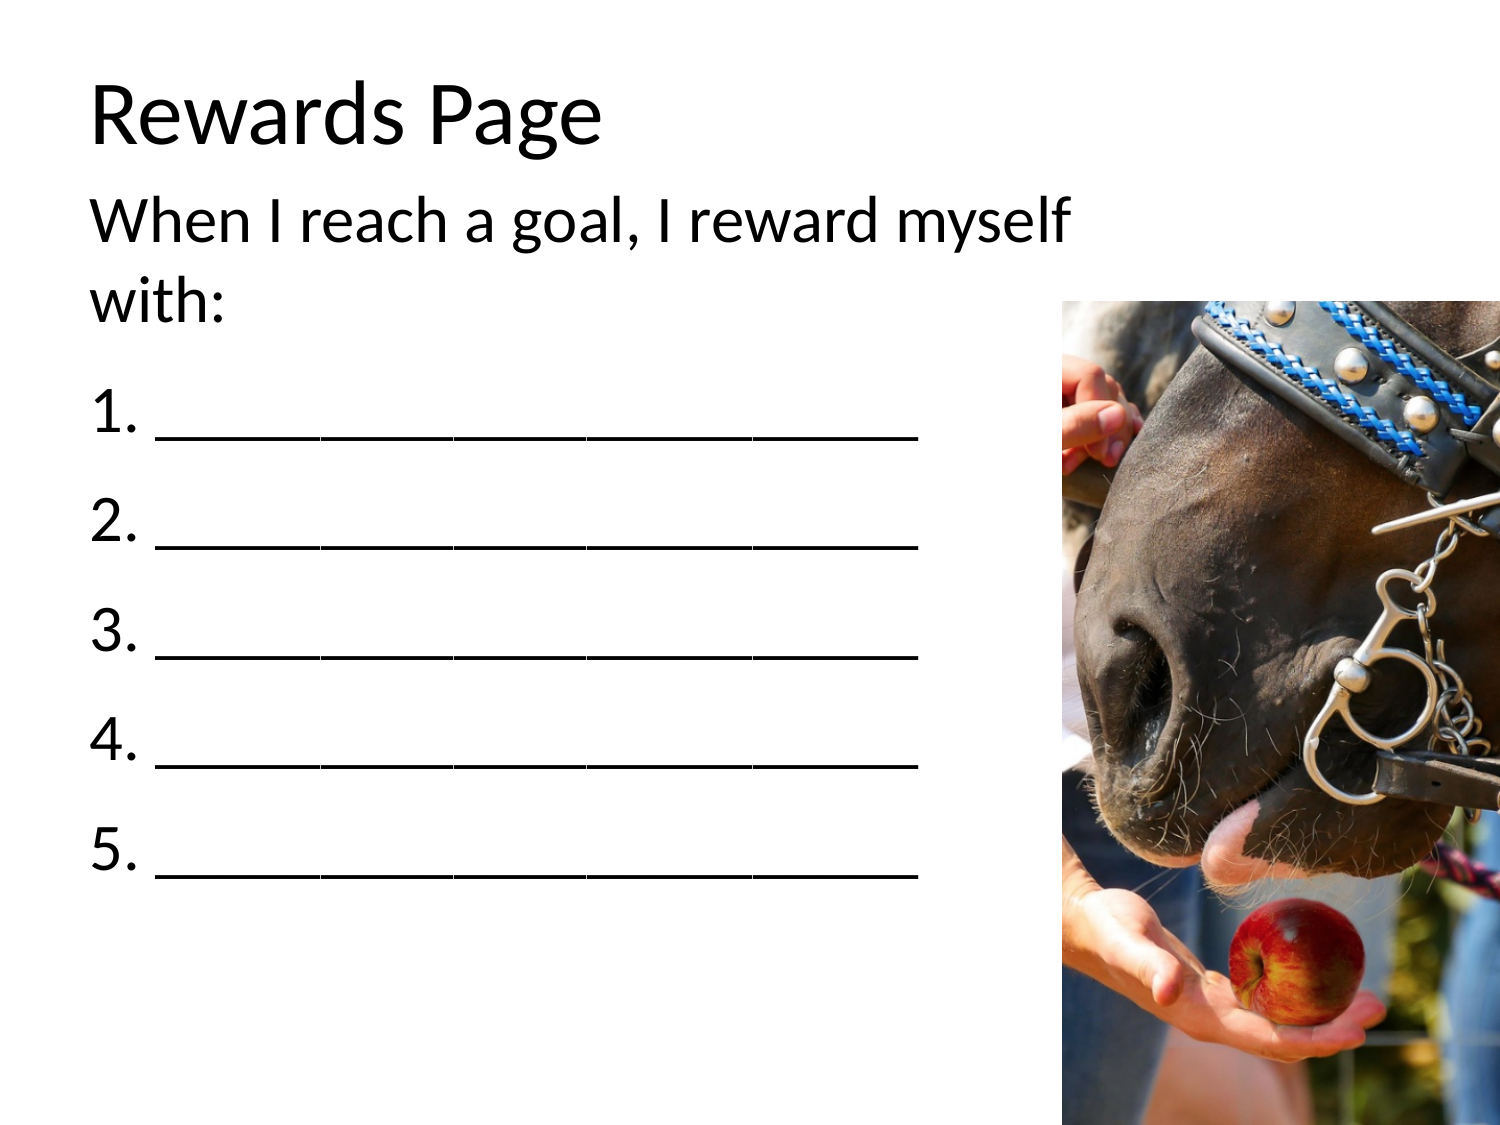

# Rewards Page
When I reach a goal, I reward myself with:
1. _______________________
2. _______________________
3. _______________________
4. _______________________
5. _______________________